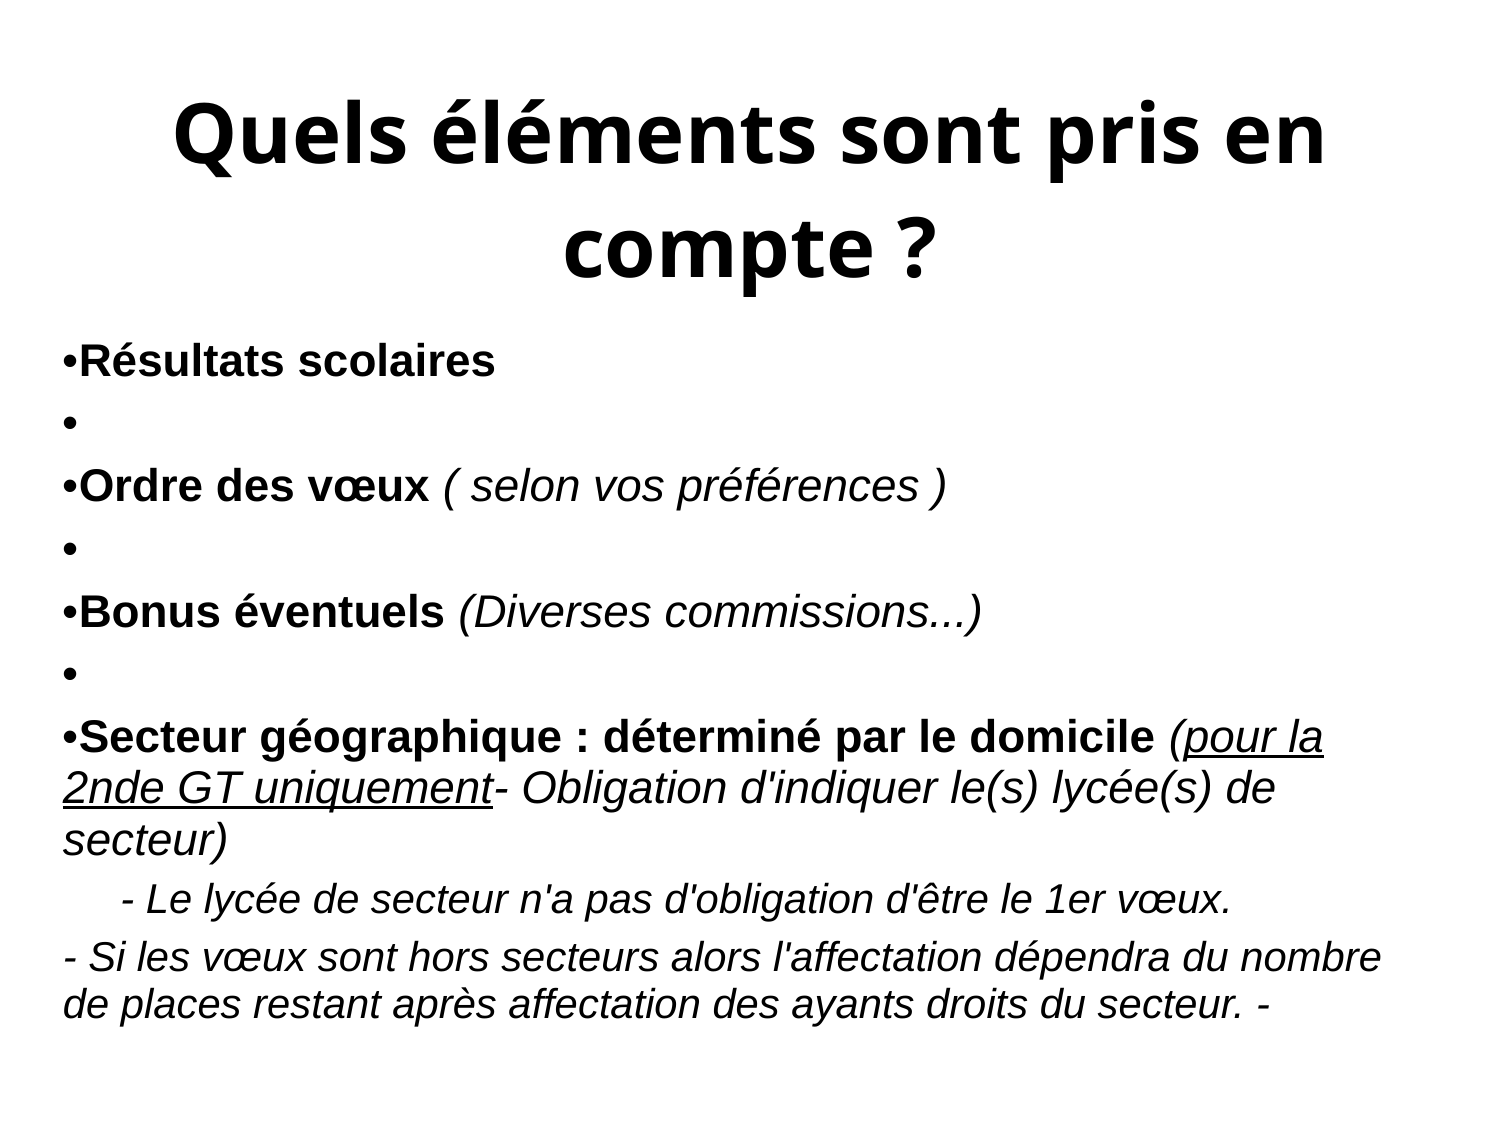

Quels éléments sont pris en compte ?
Résultats scolaires
Ordre des vœux ( selon vos préférences )
Bonus éventuels (Diverses commissions...)
Secteur géographique : déterminé par le domicile (pour la 2nde GT uniquement- Obligation d'indiquer le(s) lycée(s) de secteur)
 - Le lycée de secteur n'a pas d'obligation d'être le 1er vœux.
- Si les vœux sont hors secteurs alors l'affectation dépendra du nombre de places restant après affectation des ayants droits du secteur. -